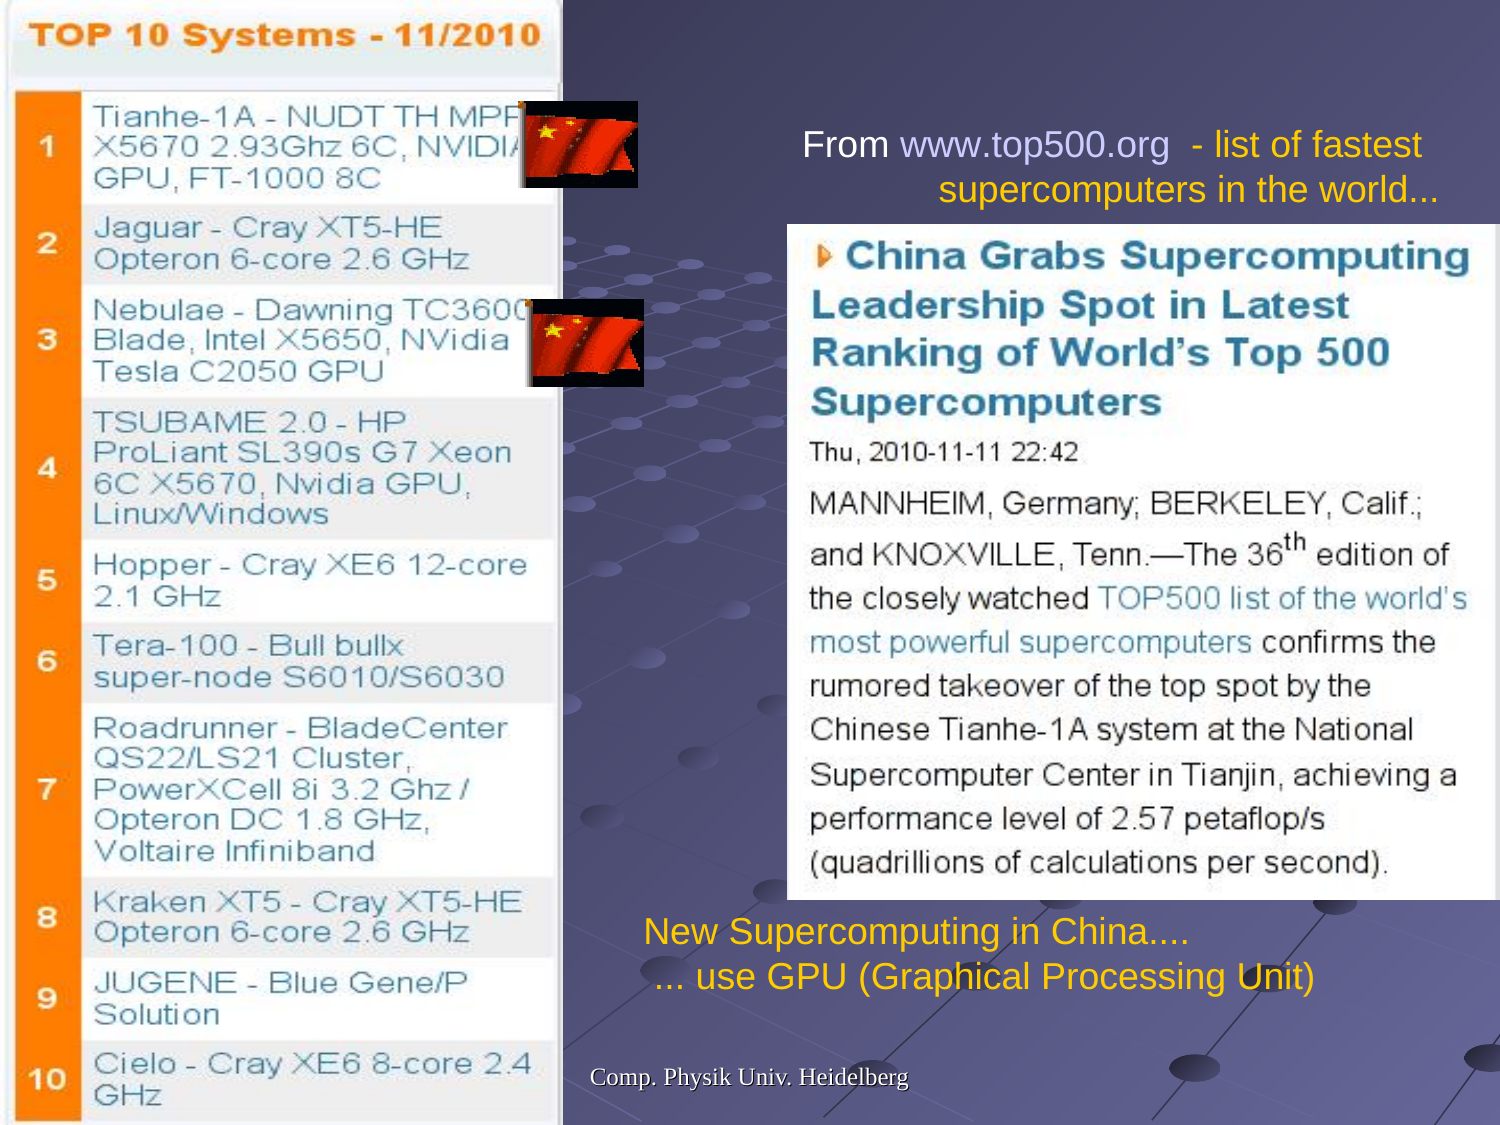

From www.top500.org - list of fastest
 supercomputers in the world...
New Supercomputing in China....
 ... use GPU (Graphical Processing Unit)